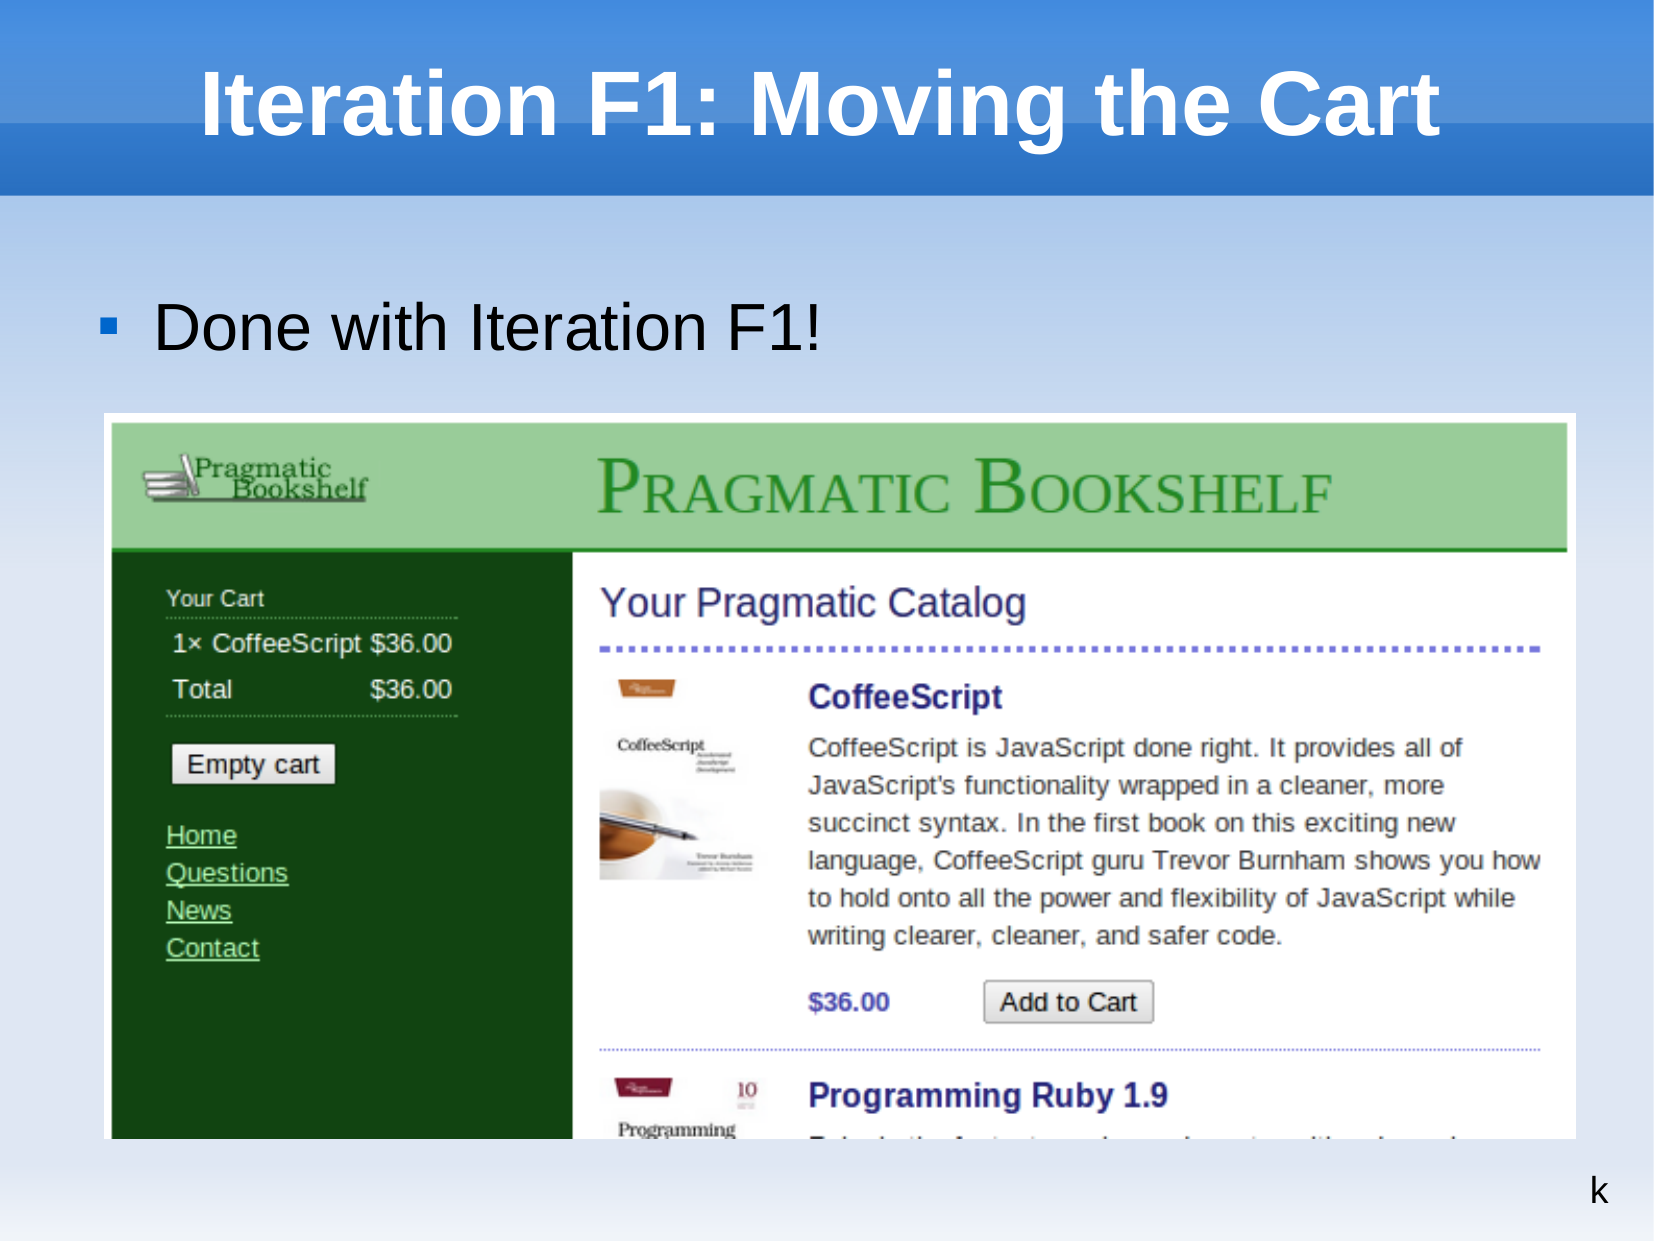

# Iteration F1: Moving the Cart
Done with Iteration F1!
k